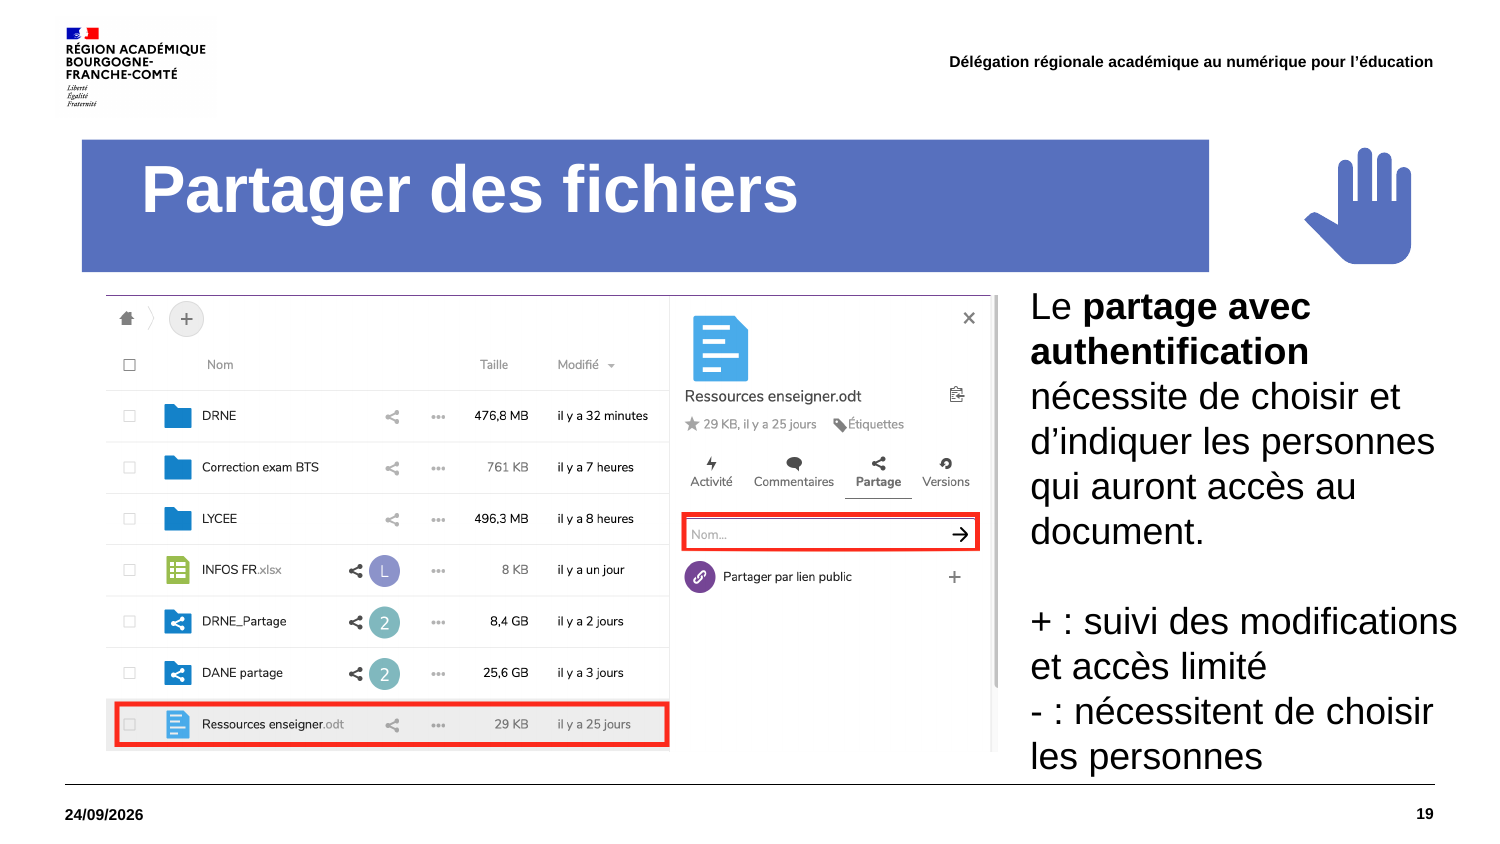

Délégation régionale académique au numérique pour l’éducation
Partager des fichiers
Le partage avec authentification nécessite de choisir et d’indiquer les personnes qui auront accès au document.
+ : suivi des modifications et accès limité
- : nécessitent de choisir les personnes